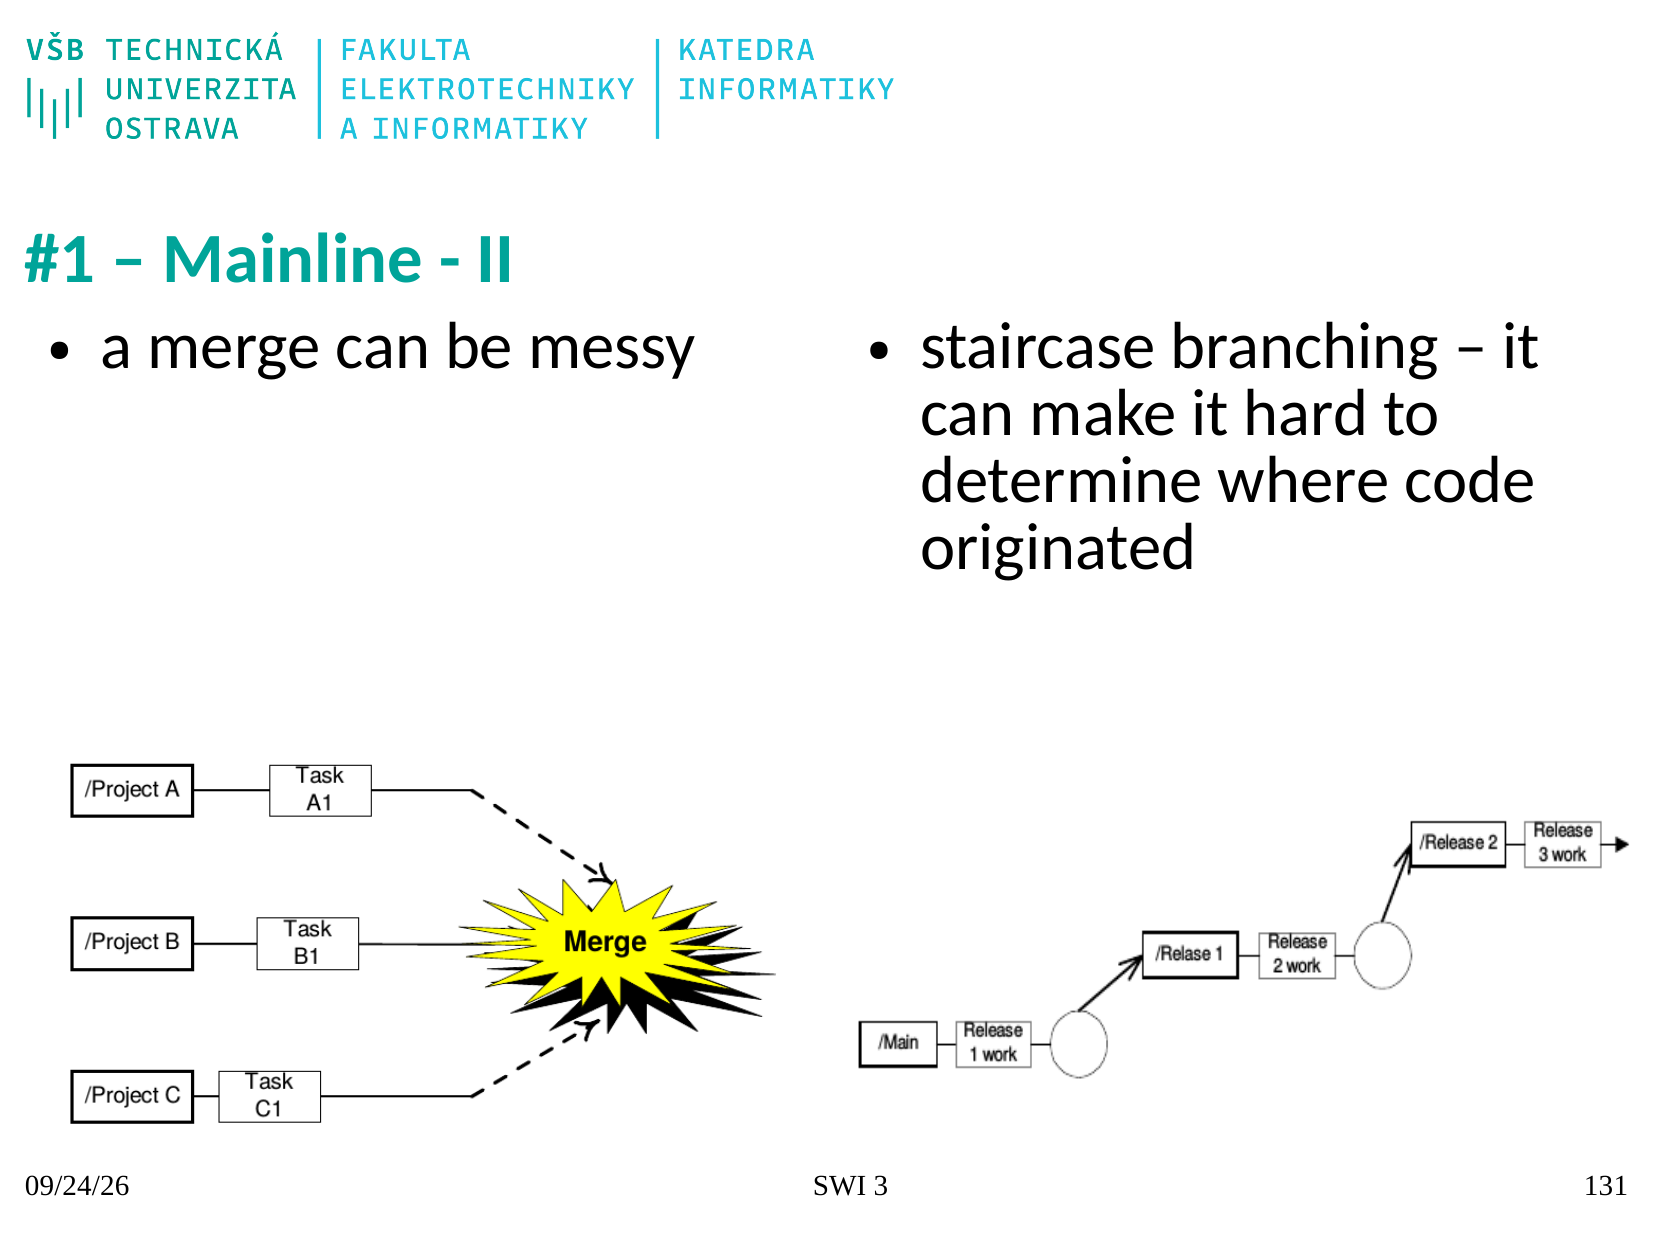

#1 – Mainline - II
# a merge can be messy
staircase branching – it can make it hard to determine where code originated
SWI 3
131